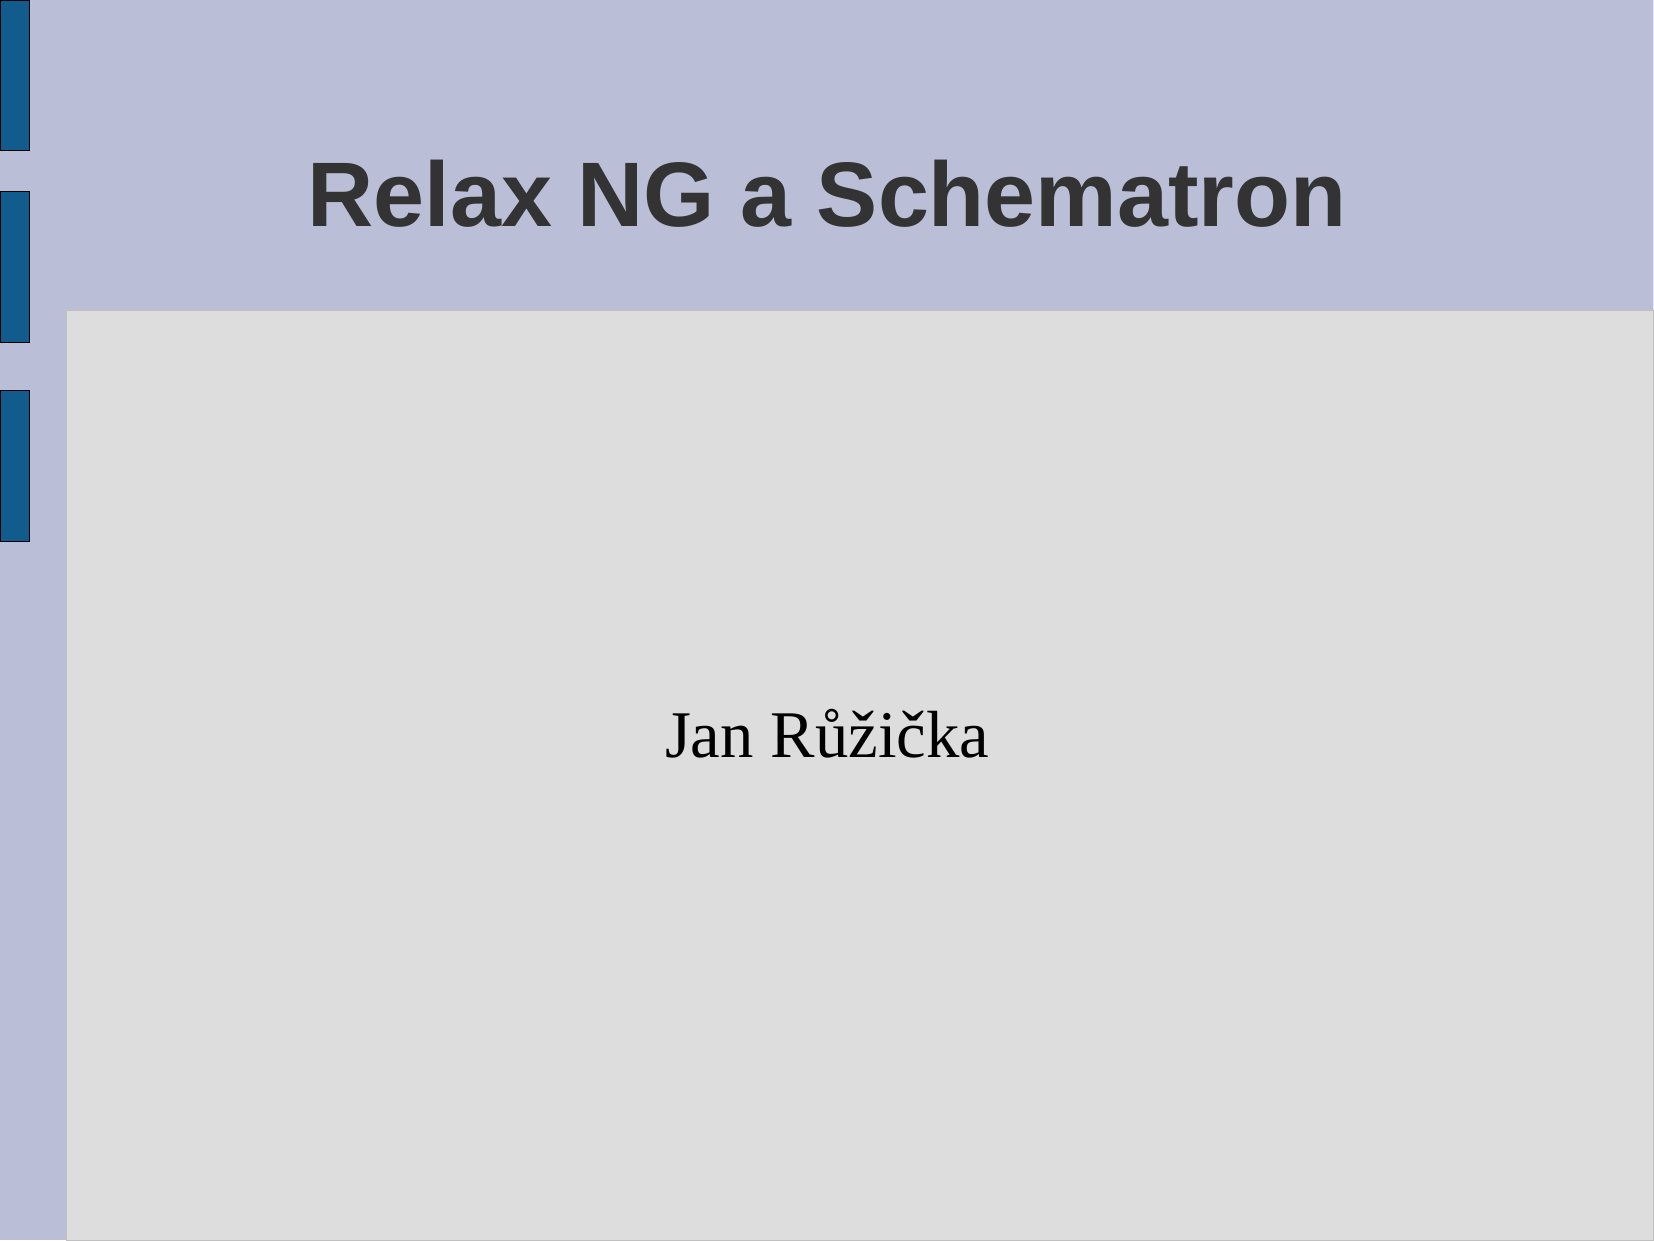

# Relax NG a Schematron
Jan Růžička